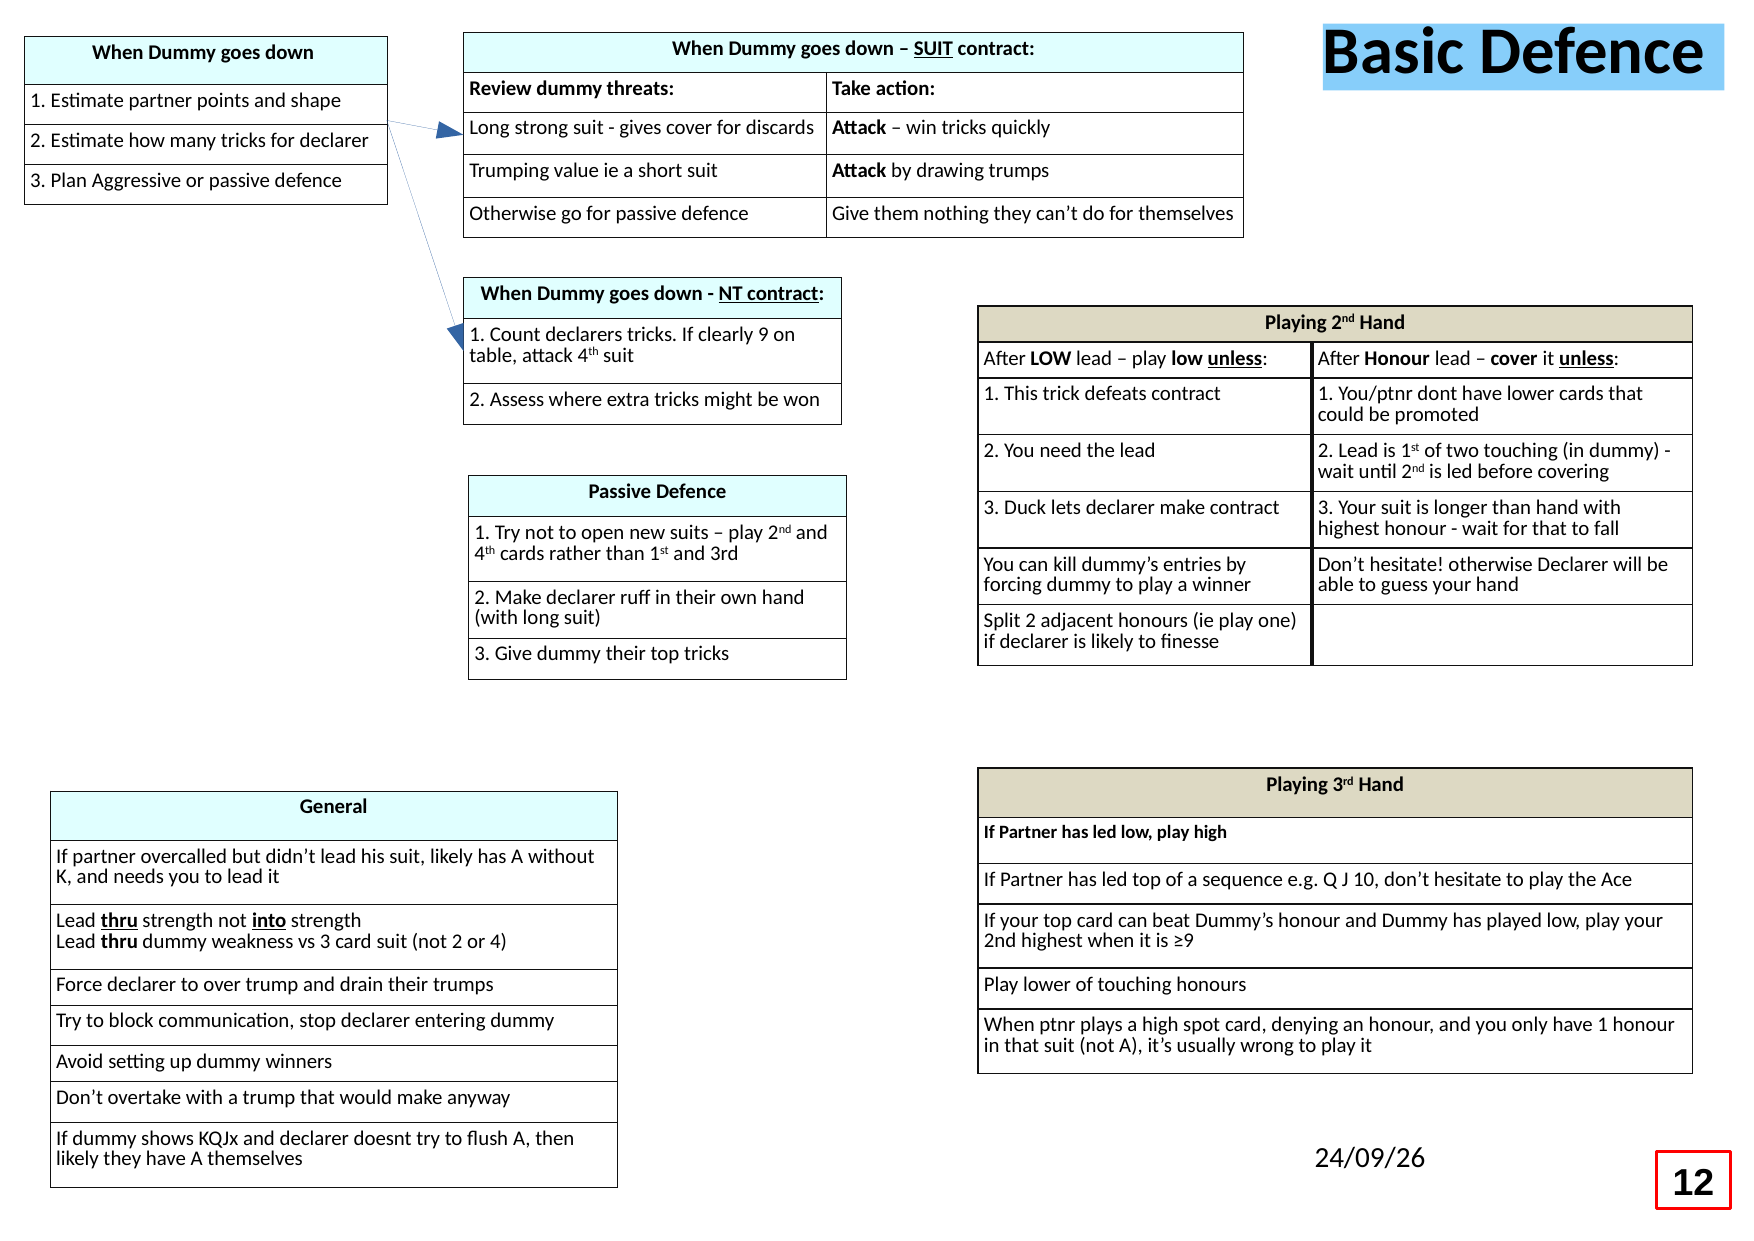

Basic Defence
| When Dummy goes down – SUIT contract: | |
| --- | --- |
| Review dummy threats: | Take action: |
| Long strong suit - gives cover for discards | Attack – win tricks quickly |
| Trumping value ie a short suit | Attack by drawing trumps |
| Otherwise go for passive defence | Give them nothing they can’t do for themselves |
| When Dummy goes down |
| --- |
| 1. Estimate partner points and shape |
| 2. Estimate how many tricks for declarer |
| 3. Plan Aggressive or passive defence |
| When Dummy goes down - NT contract: |
| --- |
| 1. Count declarers tricks. If clearly 9 on table, attack 4th suit |
| 2. Assess where extra tricks might be won |
| Playing 2nd Hand | |
| --- | --- |
| After LOW lead – play low unless: | After Honour lead – cover it unless: |
| 1. This trick defeats contract | 1. You/ptnr dont have lower cards that could be promoted |
| 2. You need the lead | 2. Lead is 1st of two touching (in dummy) - wait until 2nd is led before covering |
| 3. Duck lets declarer make contract | 3. Your suit is longer than hand with highest honour - wait for that to fall |
| You can kill dummy’s entries by forcing dummy to play a winner | Don’t hesitate! otherwise Declarer will be able to guess your hand |
| Split 2 adjacent honours (ie play one) if declarer is likely to finesse | |
| Passive Defence |
| --- |
| 1. Try not to open new suits – play 2nd and 4th cards rather than 1st and 3rd |
| 2. Make declarer ruff in their own hand (with long suit) |
| 3. Give dummy their top tricks |
| Playing 3rd Hand |
| --- |
| If Partner has led low, play high |
| If Partner has led top of a sequence e.g. Q J 10, don’t hesitate to play the Ace |
| If your top card can beat Dummy’s honour and Dummy has played low, play your 2nd highest when it is ≥9 |
| Play lower of touching honours |
| When ptnr plays a high spot card, denying an honour, and you only have 1 honour in that suit (not A), it’s usually wrong to play it |
| General |
| --- |
| If partner overcalled but didn’t lead his suit, likely has A without K, and needs you to lead it |
| Lead thru strength not into strength Lead thru dummy weakness vs 3 card suit (not 2 or 4) |
| Force declarer to over trump and drain their trumps |
| Try to block communication, stop declarer entering dummy |
| Avoid setting up dummy winners |
| Don’t overtake with a trump that would make anyway |
| If dummy shows KQJx and declarer doesnt try to flush A, then likely they have A themselves |
12